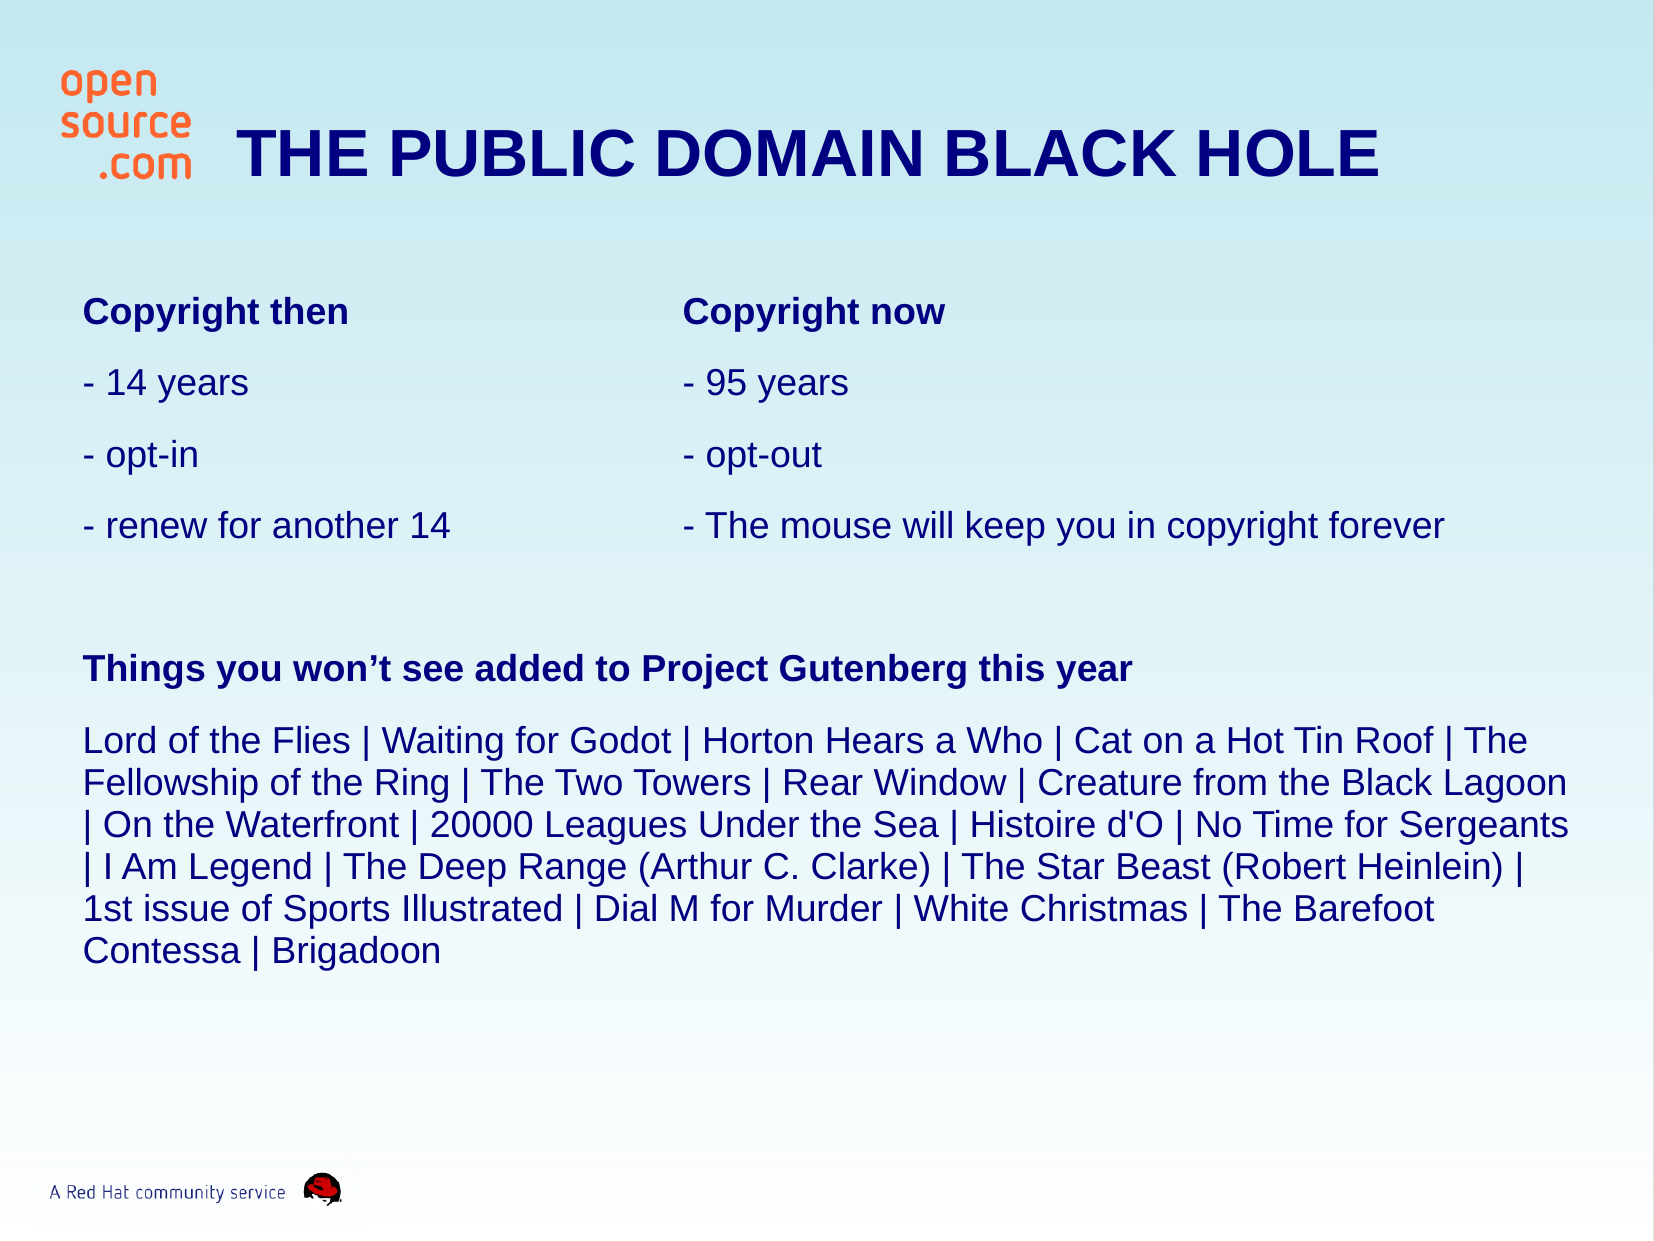

# THE PUBLIC DOMAIN BLACK HOLE
Copyright then					Copyright now
- 14 years 						- 95 years
- opt-in 							- opt-out
- renew for another 14 			- The mouse will keep you in copyright forever
Things you won’t see added to Project Gutenberg this year
Lord of the Flies | Waiting for Godot | Horton Hears a Who | Cat on a Hot Tin Roof | The Fellowship of the Ring | The Two Towers | Rear Window | Creature from the Black Lagoon | On the Waterfront | 20000 Leagues Under the Sea | Histoire d'O | No Time for Sergeants | I Am Legend | The Deep Range (Arthur C. Clarke) | The Star Beast (Robert Heinlein) | 1st issue of Sports Illustrated | Dial M for Murder | White Christmas | The Barefoot Contessa | Brigadoon